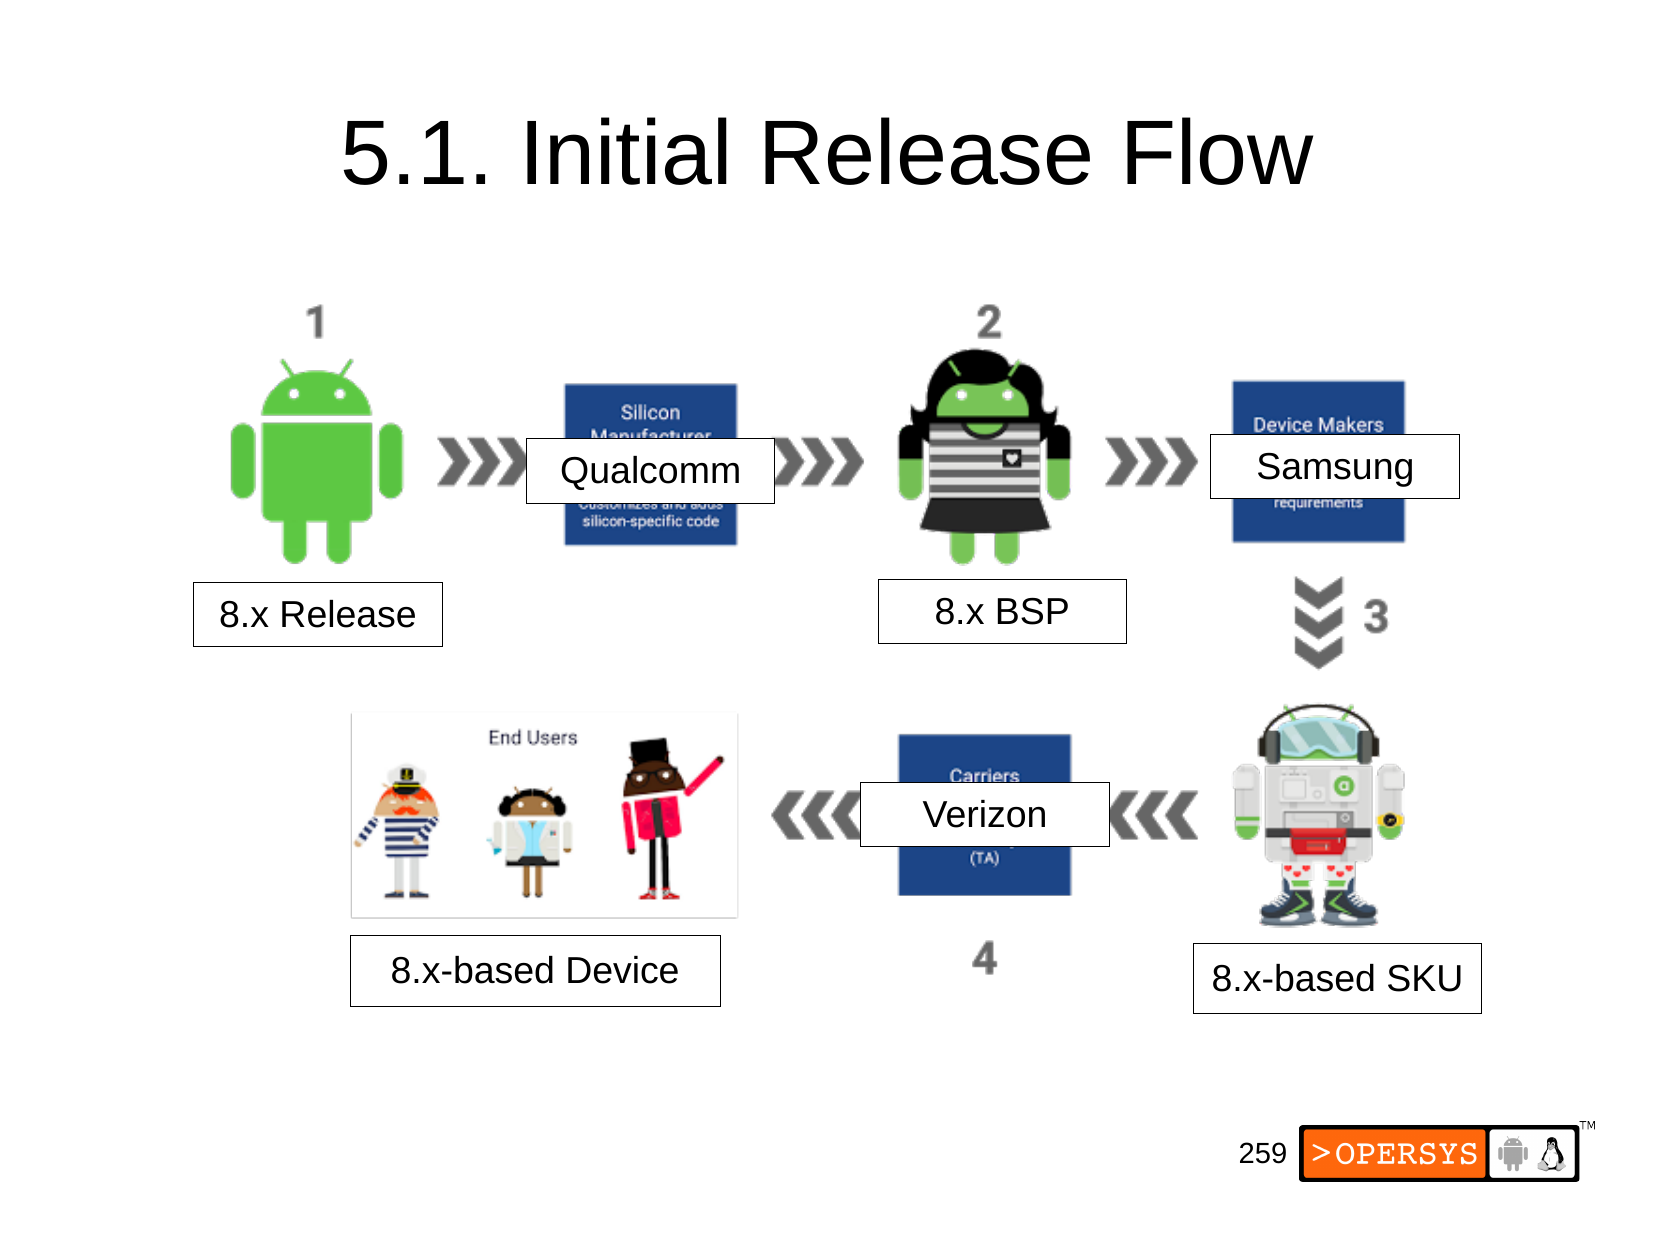

# 5.1. Initial Release Flow
Samsung
Qualcomm
Qualcomm
8.x BSP
8.x Release
Verizon
8.x-based Device
8.x-based SKU